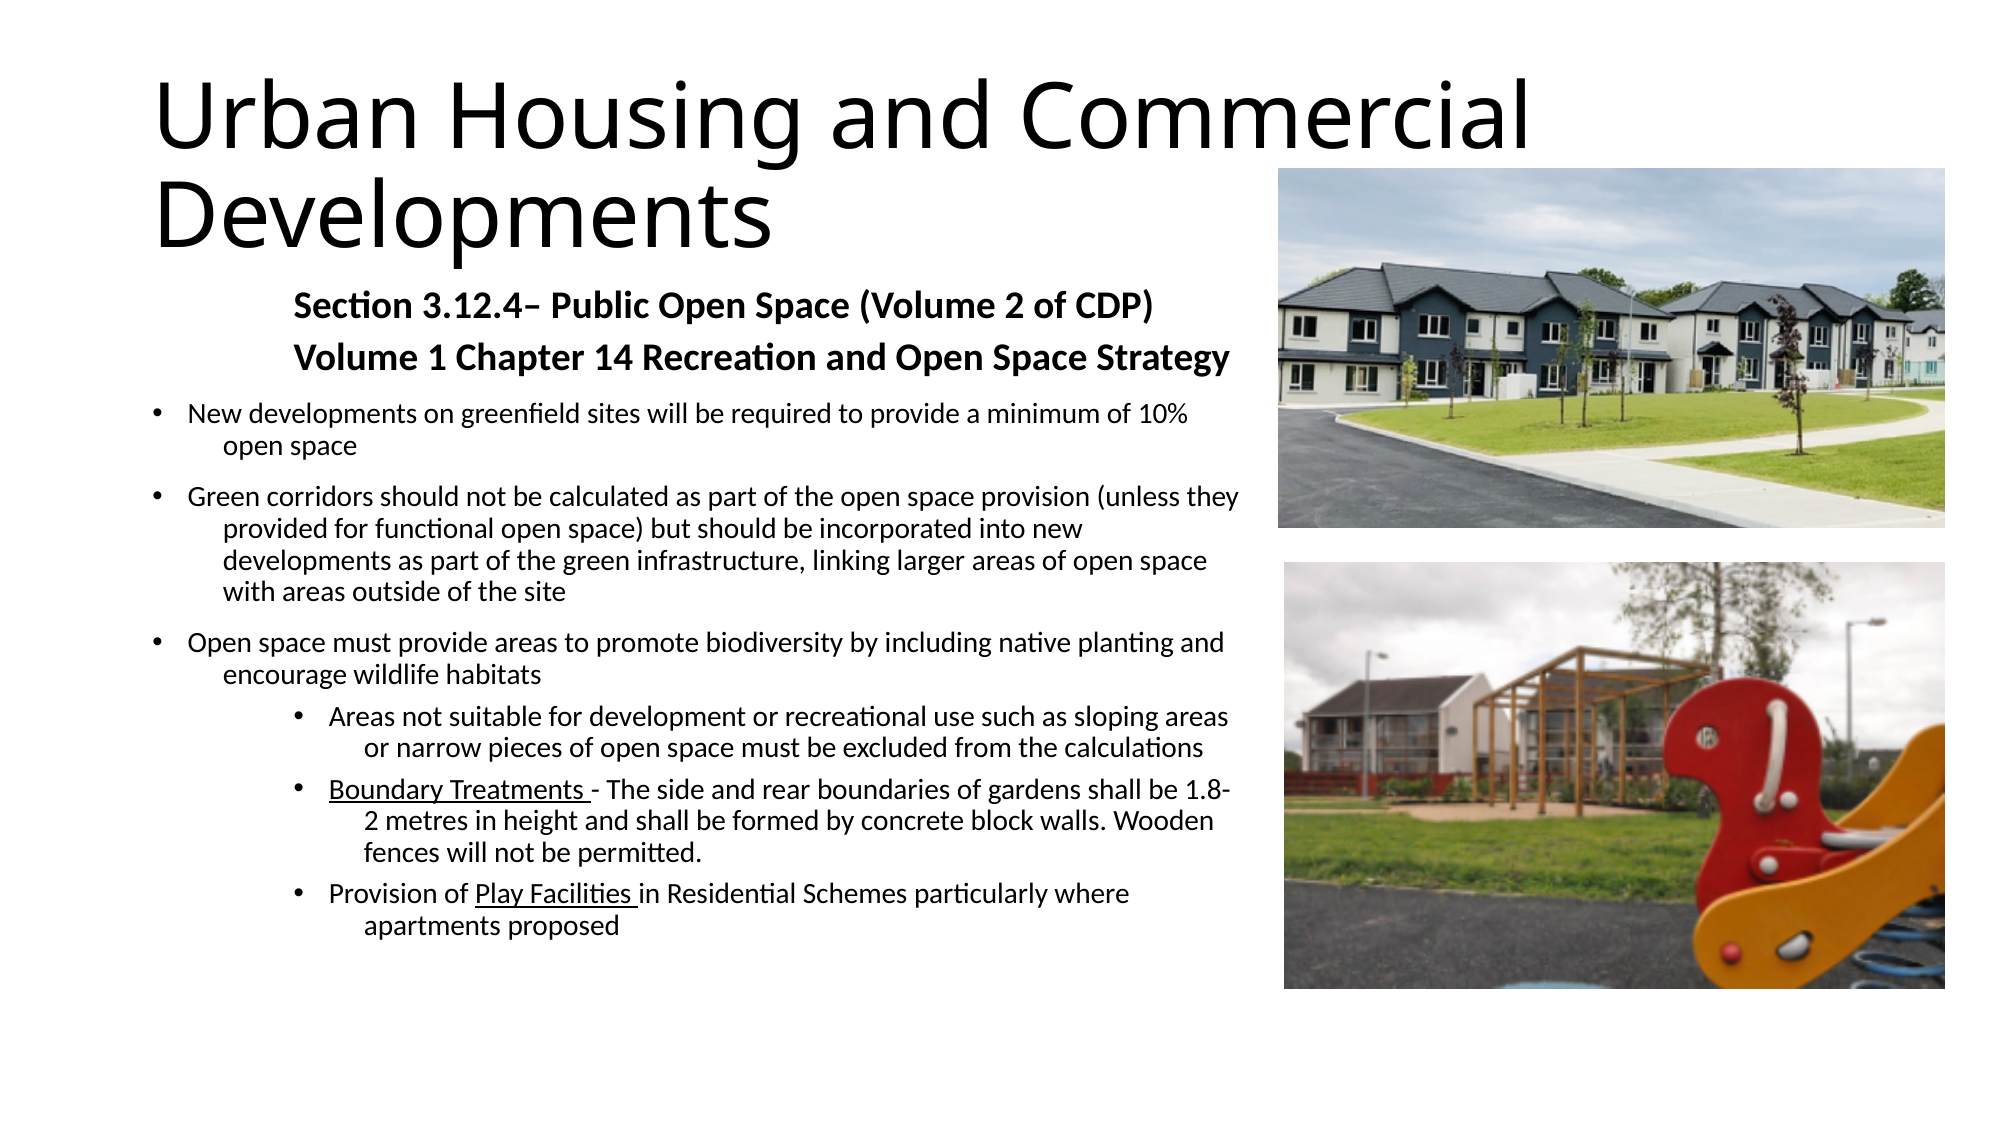

# Urban Housing and Commercial Developments
Section 3.12.4– Public Open Space (Volume 2 of CDP)
Volume 1 Chapter 14 Recreation and Open Space Strategy
New developments on greenfield sites will be required to provide a minimum of 10% open space
Green corridors should not be calculated as part of the open space provision (unless they provided for functional open space) but should be incorporated into new developments as part of the green infrastructure, linking larger areas of open space with areas outside of the site
Open space must provide areas to promote biodiversity by including native planting and encourage wildlife habitats
Areas not suitable for development or recreational use such as sloping areas or narrow pieces of open space must be excluded from the calculations
Boundary Treatments - The side and rear boundaries of gardens shall be 1.8-2 metres in height and shall be formed by concrete block walls. Wooden fences will not be permitted.
Provision of Play Facilities in Residential Schemes particularly where apartments proposed